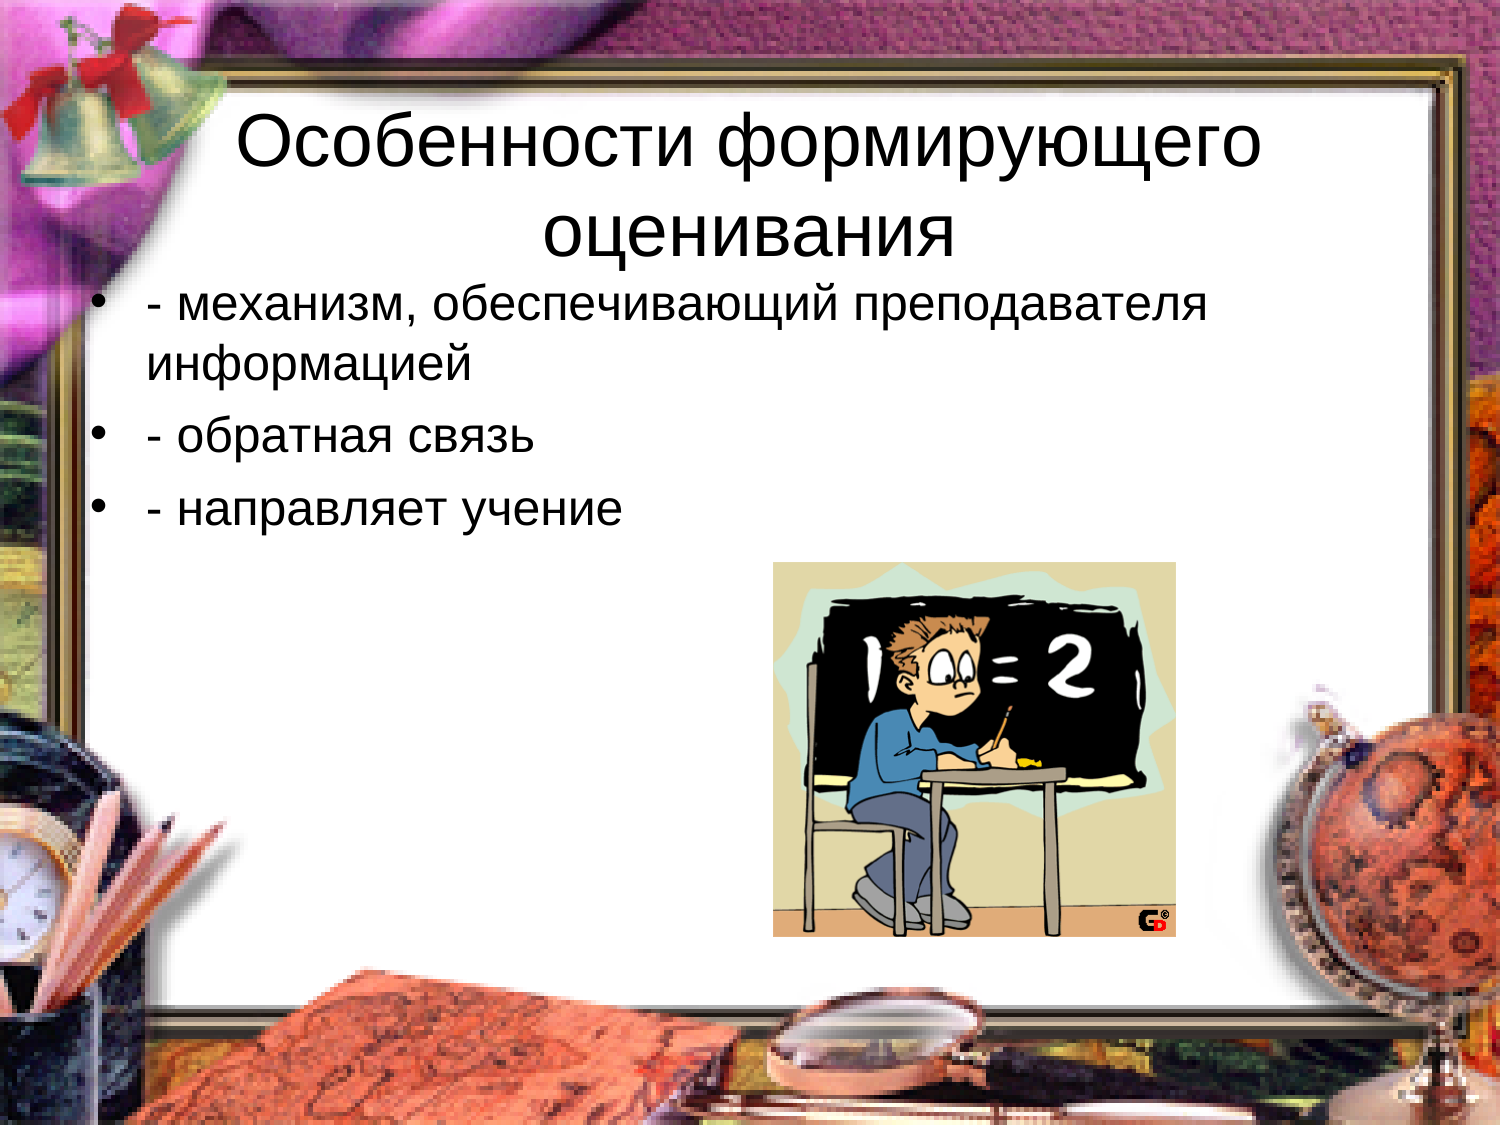

Особенности формирующего оценивания
- механизм, обеспечивающий преподавателя информацией
- обратная связь
- направляет учение